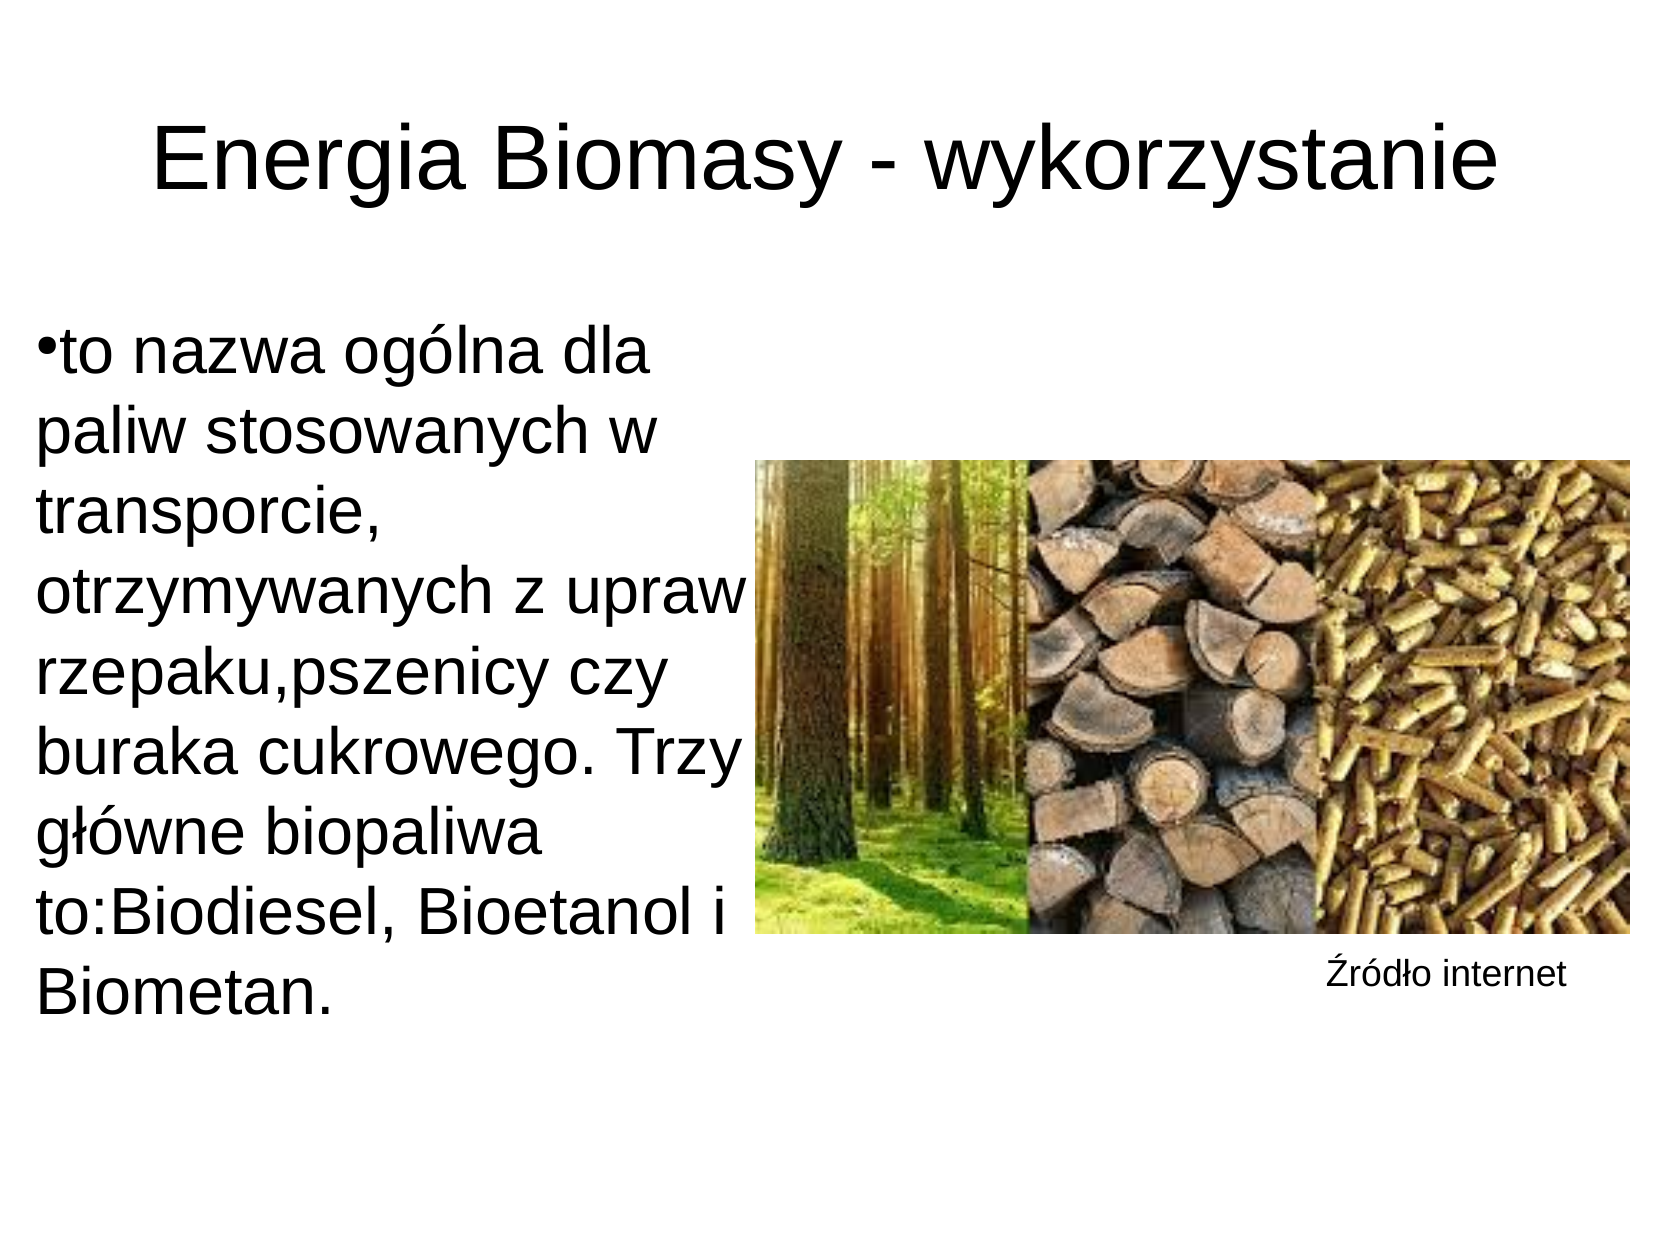

# Energia Biomasy - wykorzystanie
to nazwa ogólna dla paliw stosowanych w transporcie, otrzymywanych z upraw rzepaku,pszenicy czy buraka cukrowego. Trzy główne biopaliwa to:Biodiesel, Bioetanol i Biometan.
Źródło internet